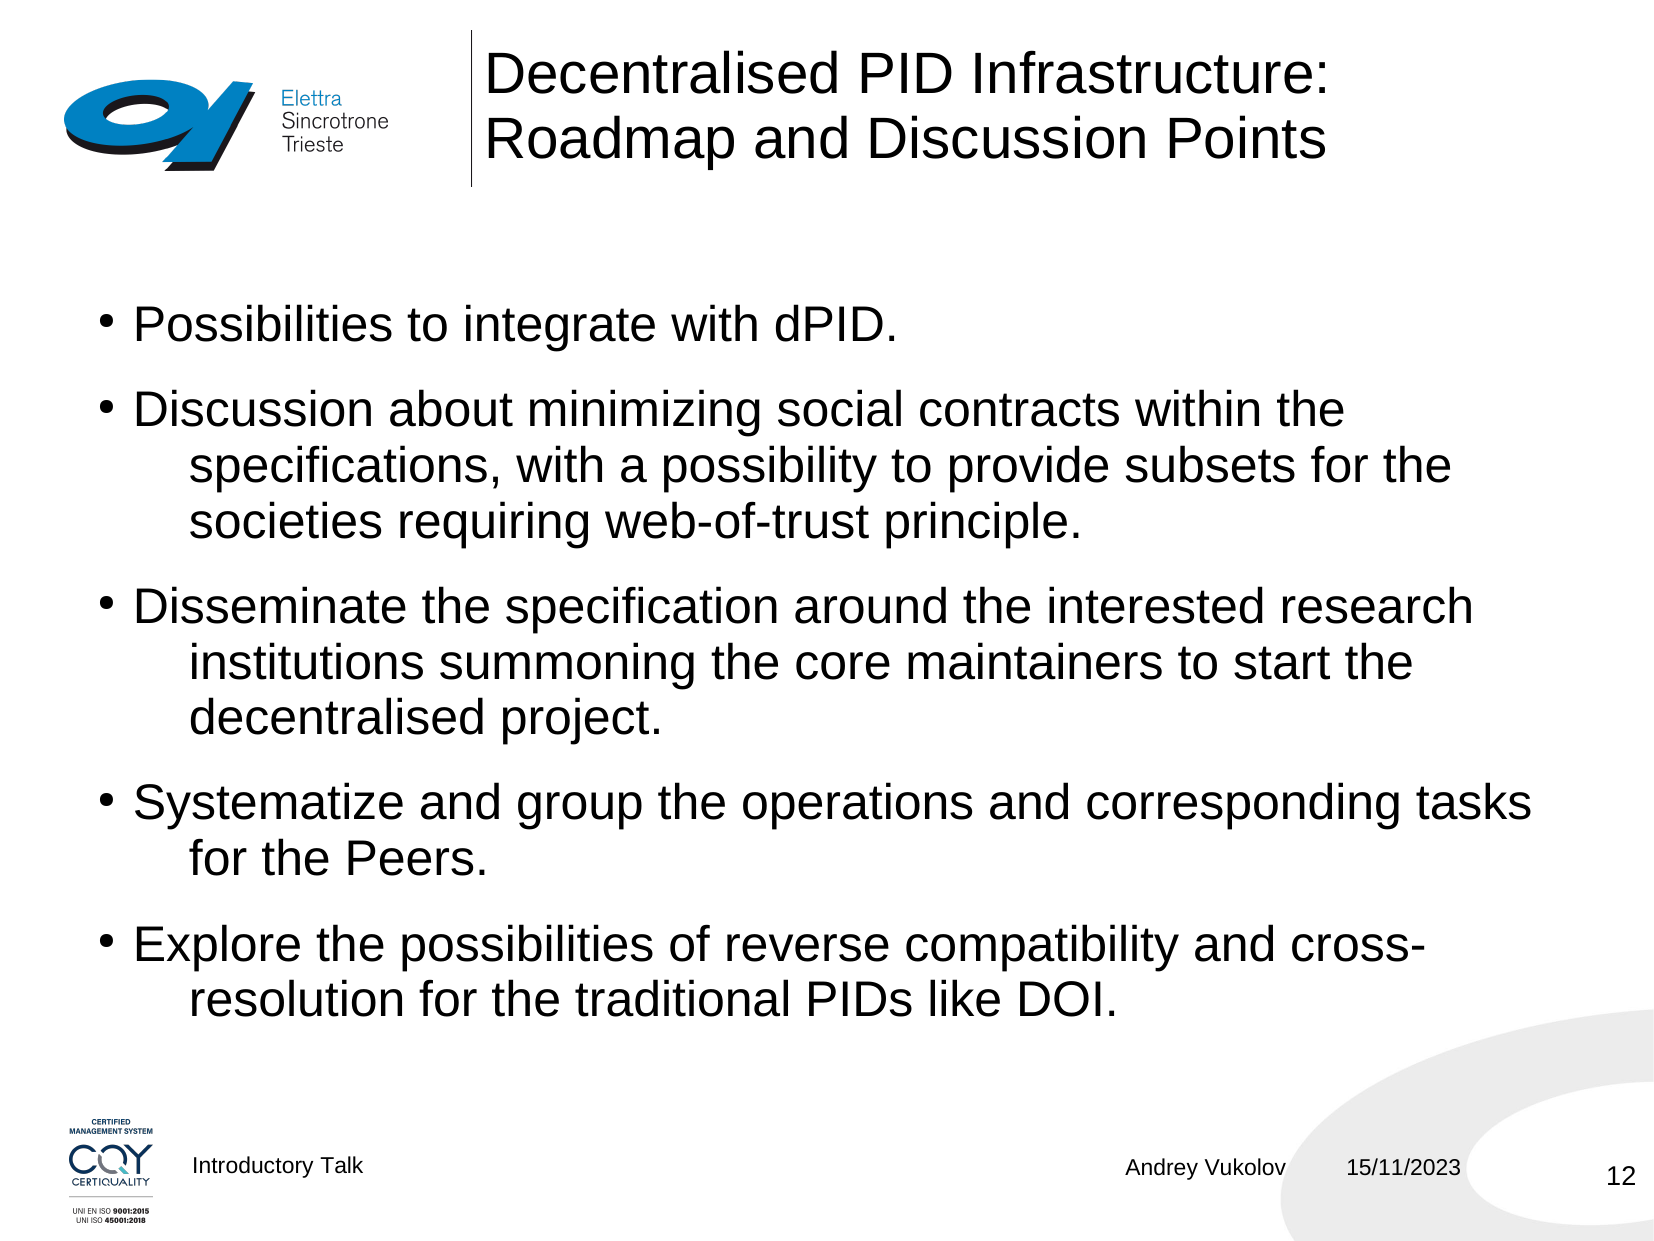

# Decentralised PID Infrastructure: Roadmap and Discussion Points
Possibilities to integrate with dPID.
Discussion about minimizing social contracts within the specifications, with a possibility to provide subsets for the societies requiring web-of-trust principle.
Disseminate the specification around the interested research institutions summoning the core maintainers to start the decentralised project.
Systematize and group the operations and corresponding tasks for the Peers.
Explore the possibilities of reverse compatibility and cross-resolution for the traditional PIDs like DOI.